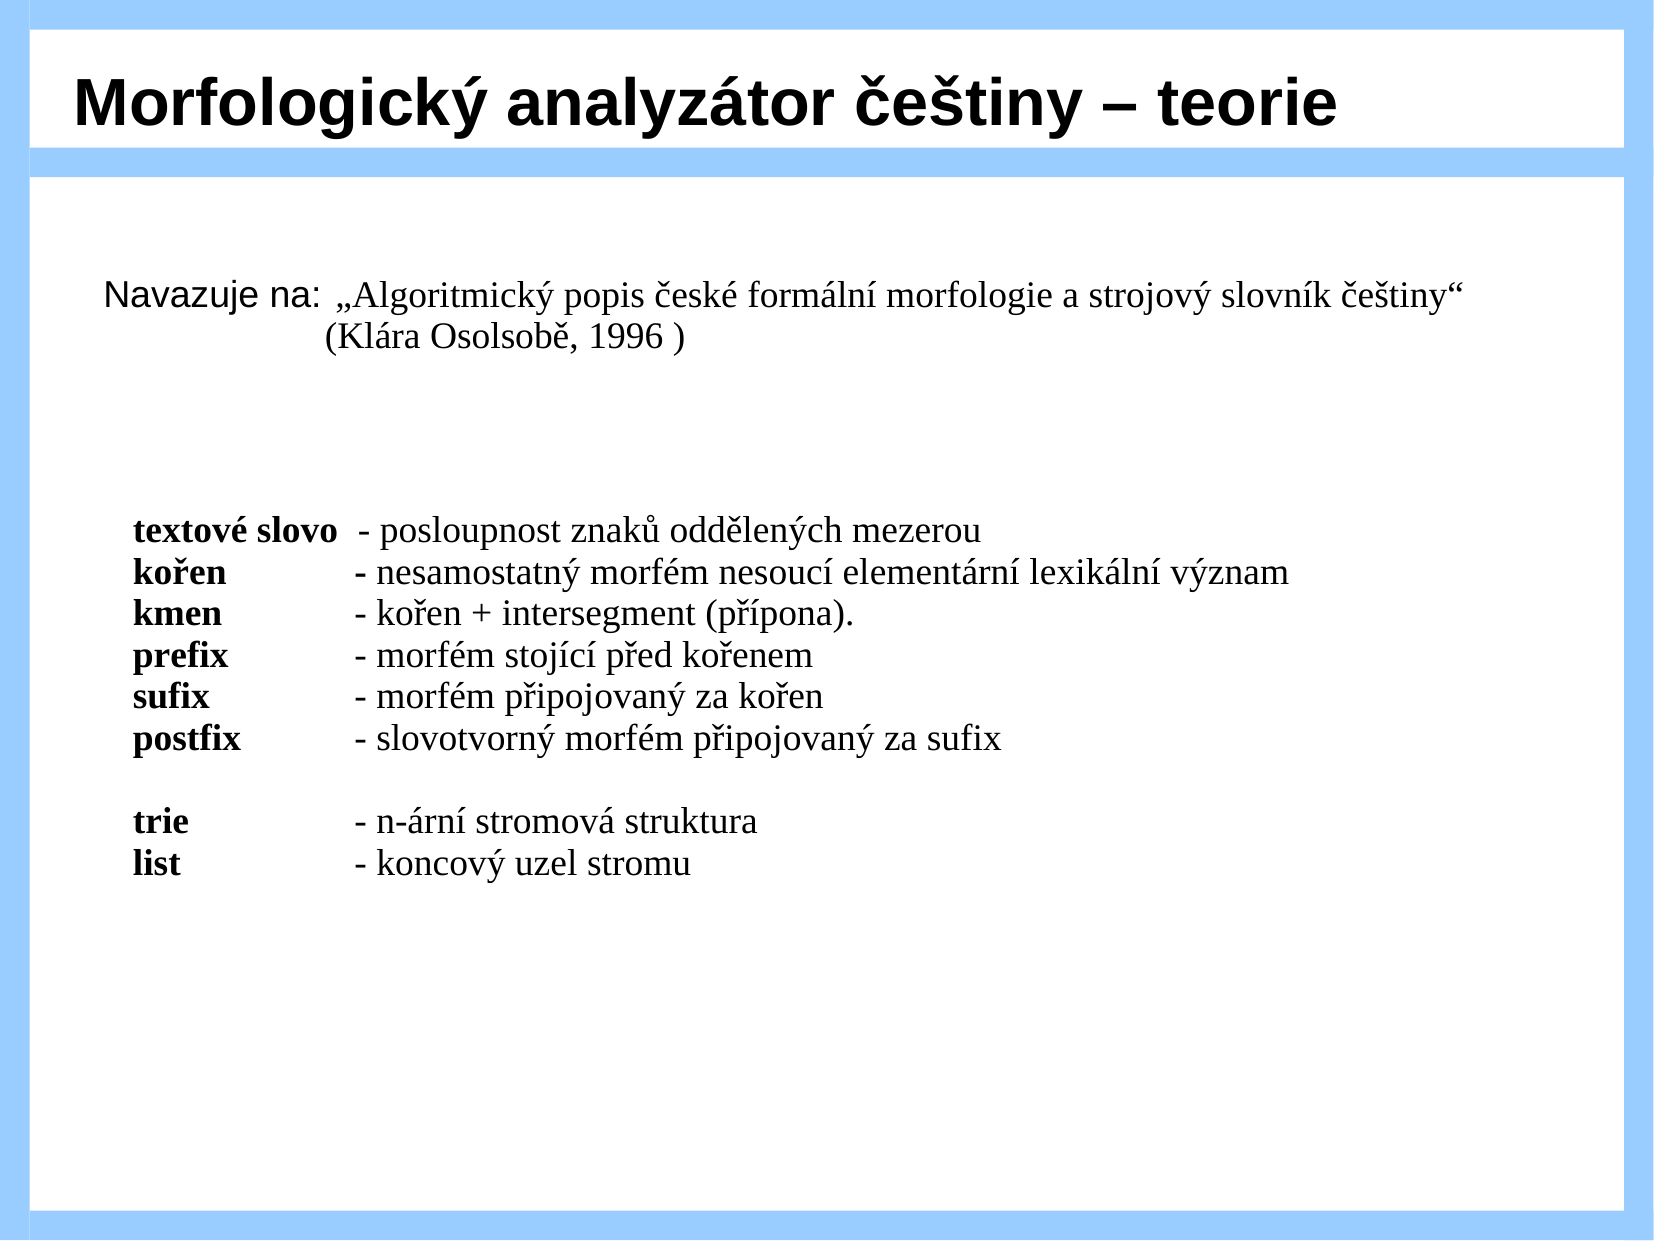

Morfologický analyzátor češtiny – teorie
Navazuje na:	 „Algoritmický popis české formální morfologie a strojový slovník češtiny“
			(Klára Osolsobě, 1996 )
textové slovo	- posloupnost znaků oddělených mezerou
kořen		- nesamostatný morfém nesoucí elementární lexikální význam
kmen		- kořen + intersegment (přípona).
prefix		- morfém stojící před kořenem
sufix		- morfém připojovaný za kořen
postfix		- slovotvorný morfém připojovaný za sufix
trie			- n-ární stromová struktura
list			- koncový uzel stromu